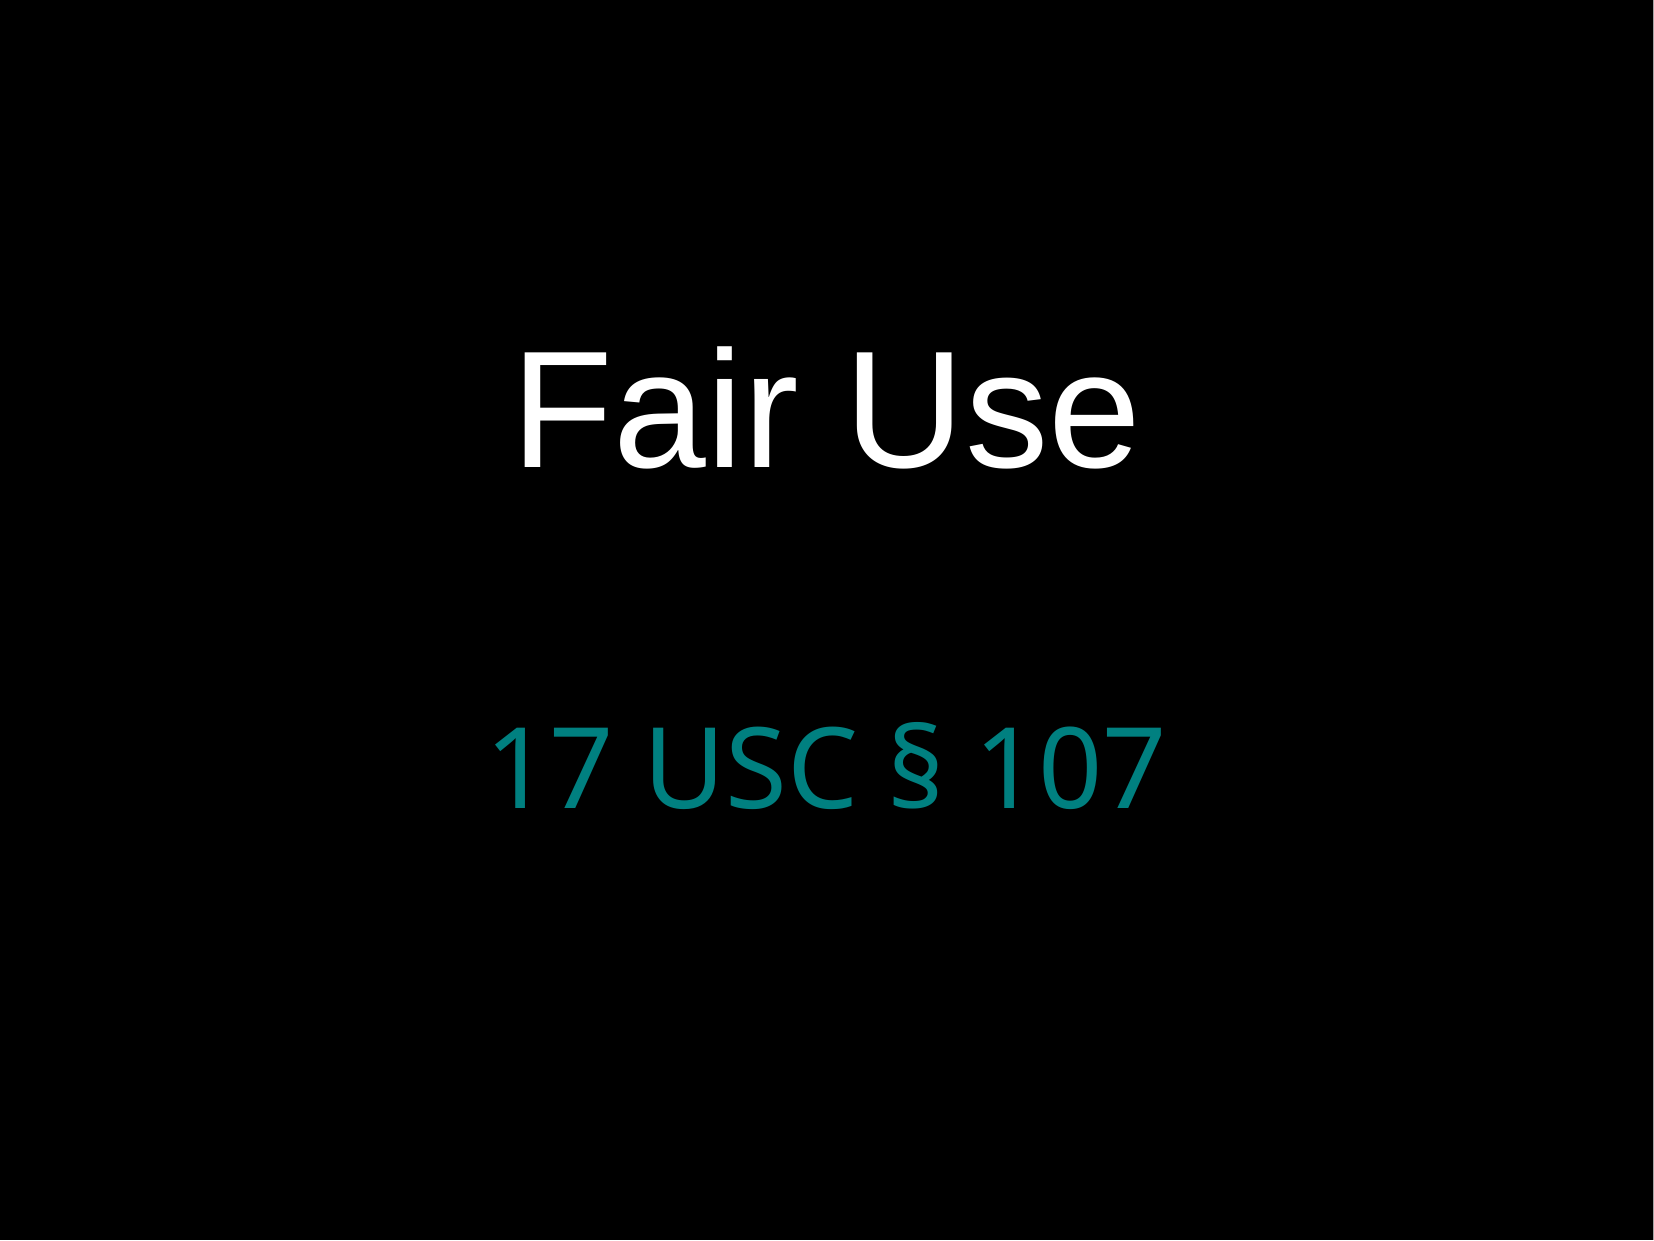

# Fair Use
17 USC § 107